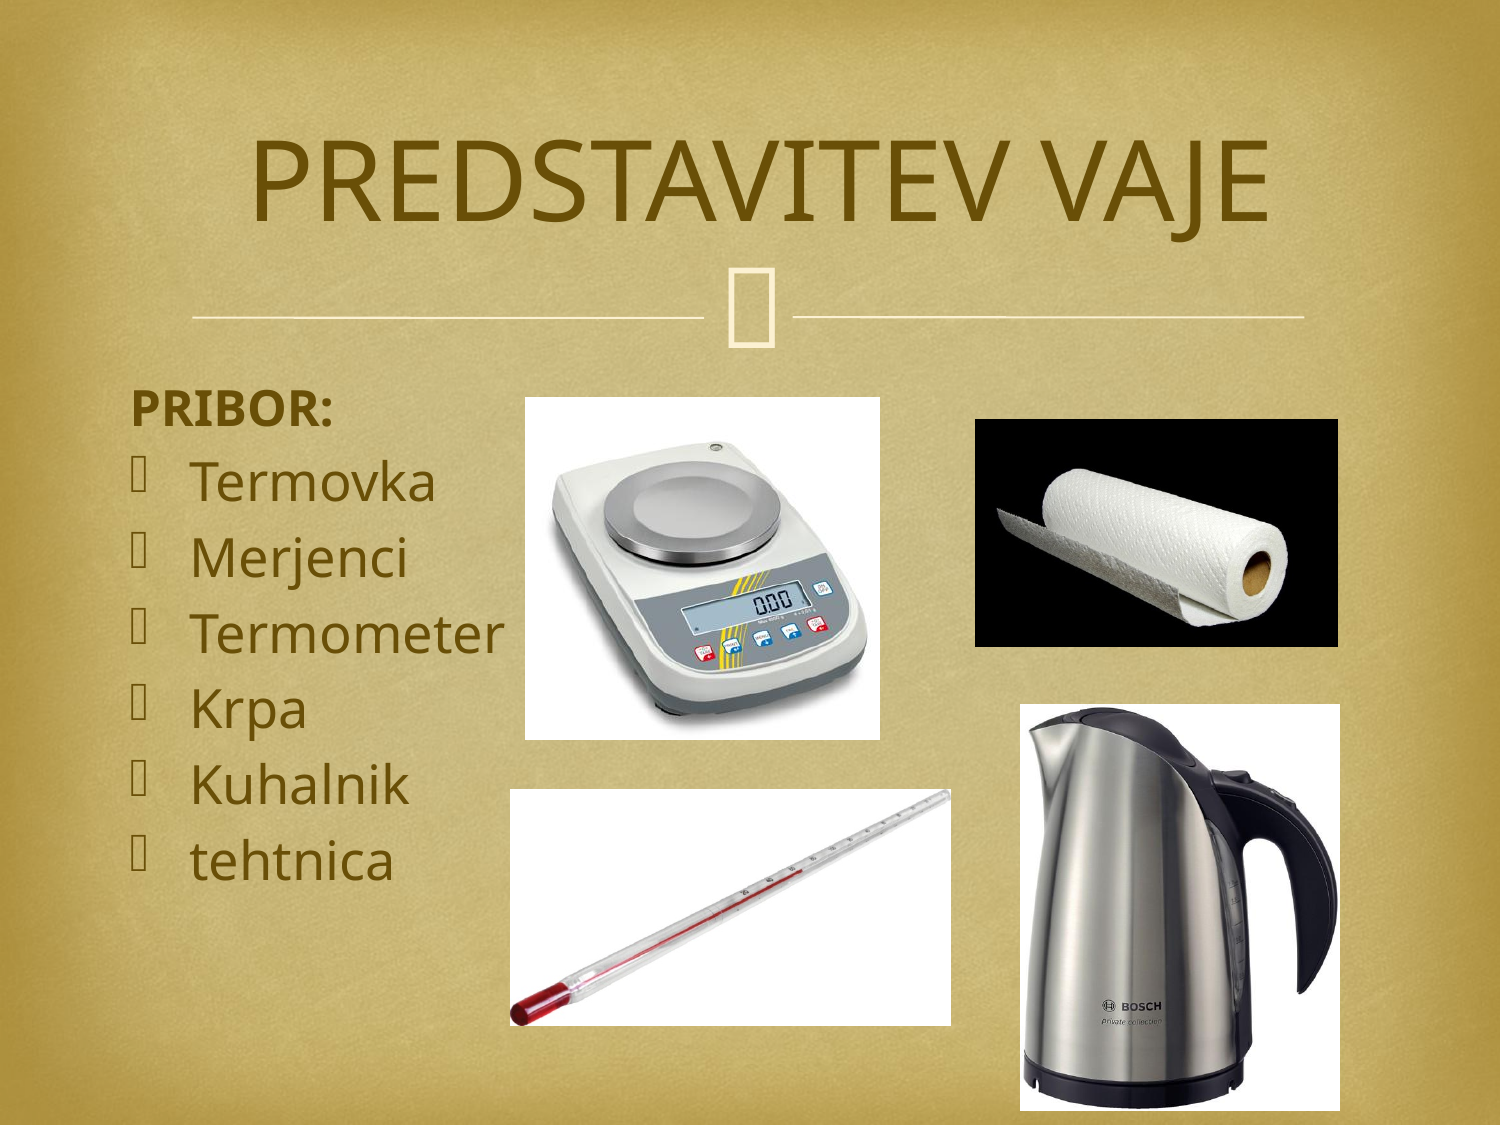

PREDSTAVITEV VAJE
# PRIBOR:
Termovka
Merjenci
Termometer
Krpa
Kuhalnik
tehtnica